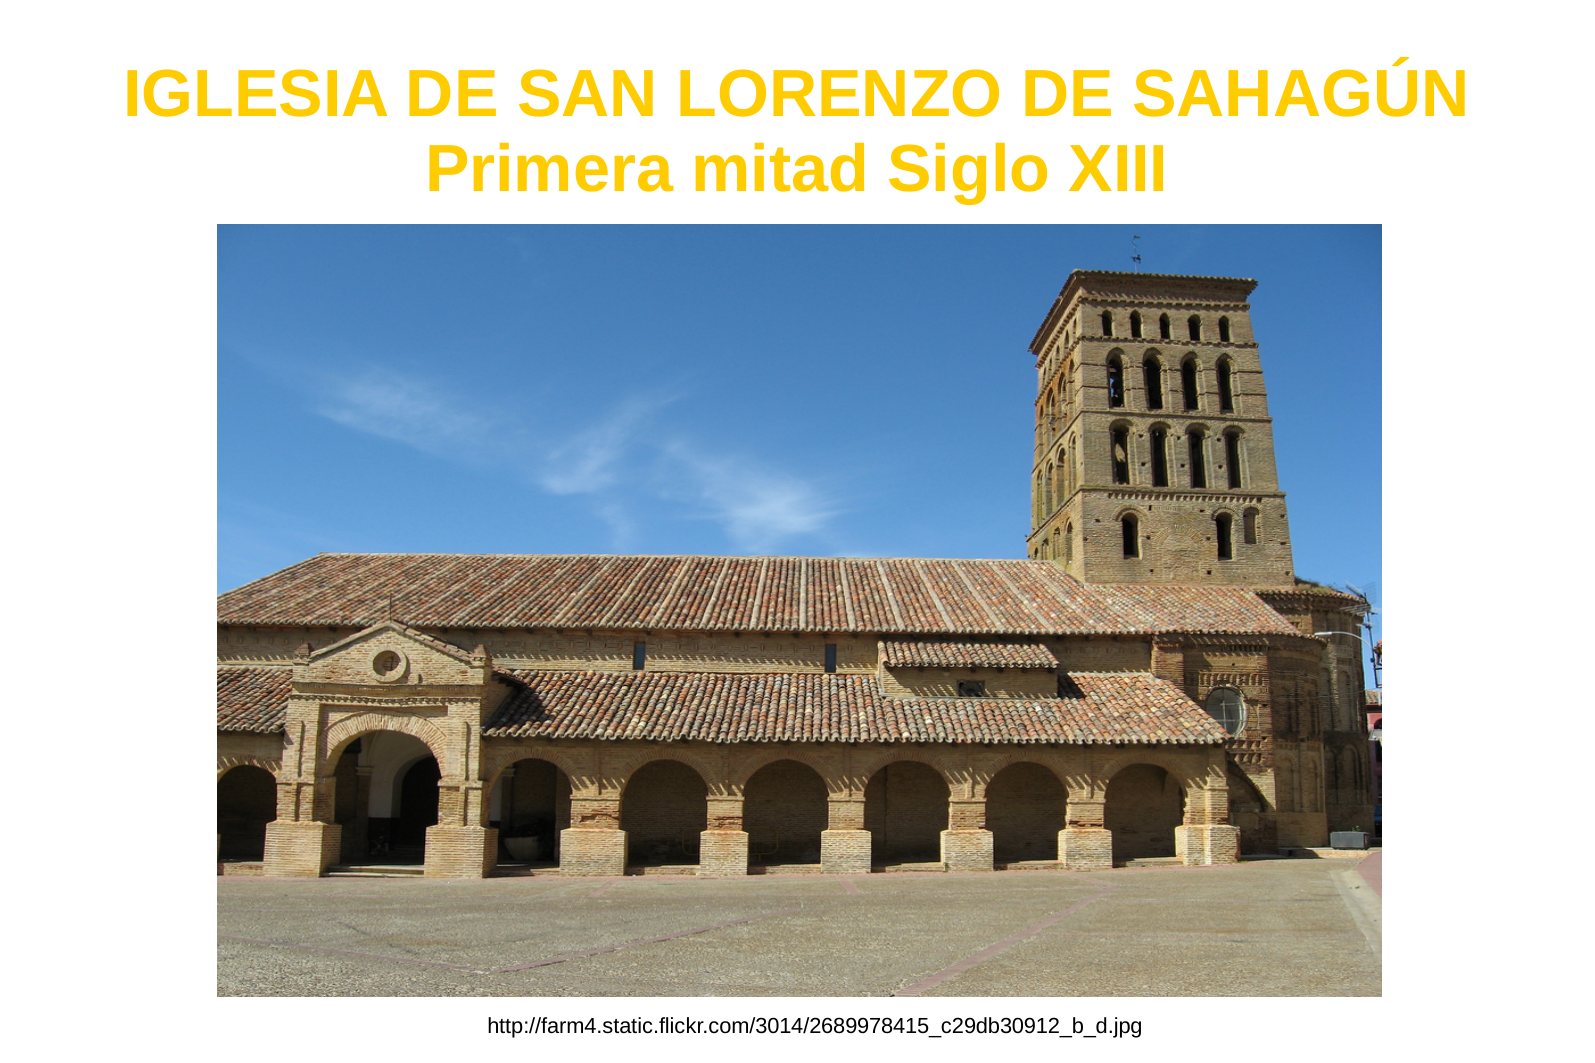

# IGLESIA DE SAN LORENZO DE SAHAGÚN Primera mitad Siglo XIII
http://farm4.static.flickr.com/3014/2689978415_c29db30912_b_d.jpg